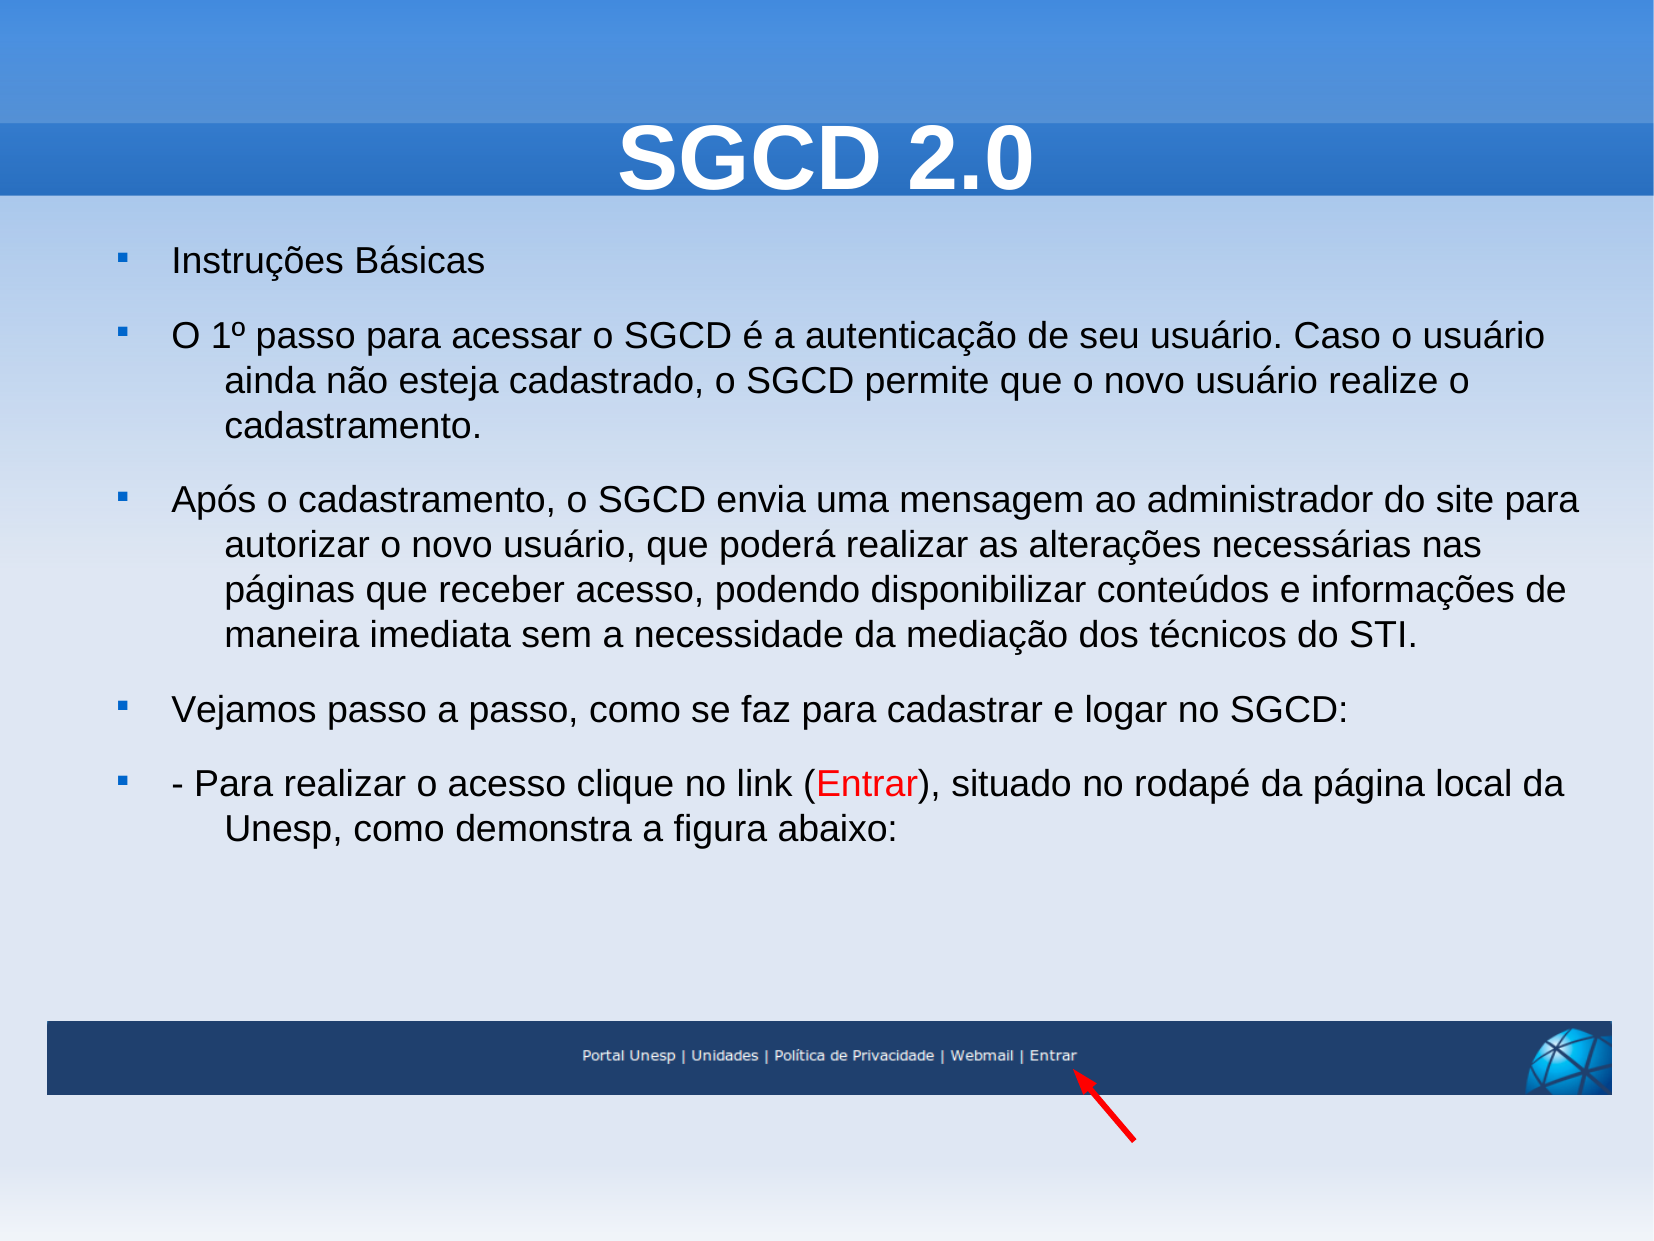

# SGCD 2.0
Instruções Básicas
O 1º passo para acessar o SGCD é a autenticação de seu usuário. Caso o usuário ainda não esteja cadastrado, o SGCD permite que o novo usuário realize o cadastramento.
Após o cadastramento, o SGCD envia uma mensagem ao administrador do site para autorizar o novo usuário, que poderá realizar as alterações necessárias nas páginas que receber acesso, podendo disponibilizar conteúdos e informações de maneira imediata sem a necessidade da mediação dos técnicos do STI.
Vejamos passo a passo, como se faz para cadastrar e logar no SGCD:
- Para realizar o acesso clique no link (Entrar), situado no rodapé da página local da Unesp, como demonstra a figura abaixo: